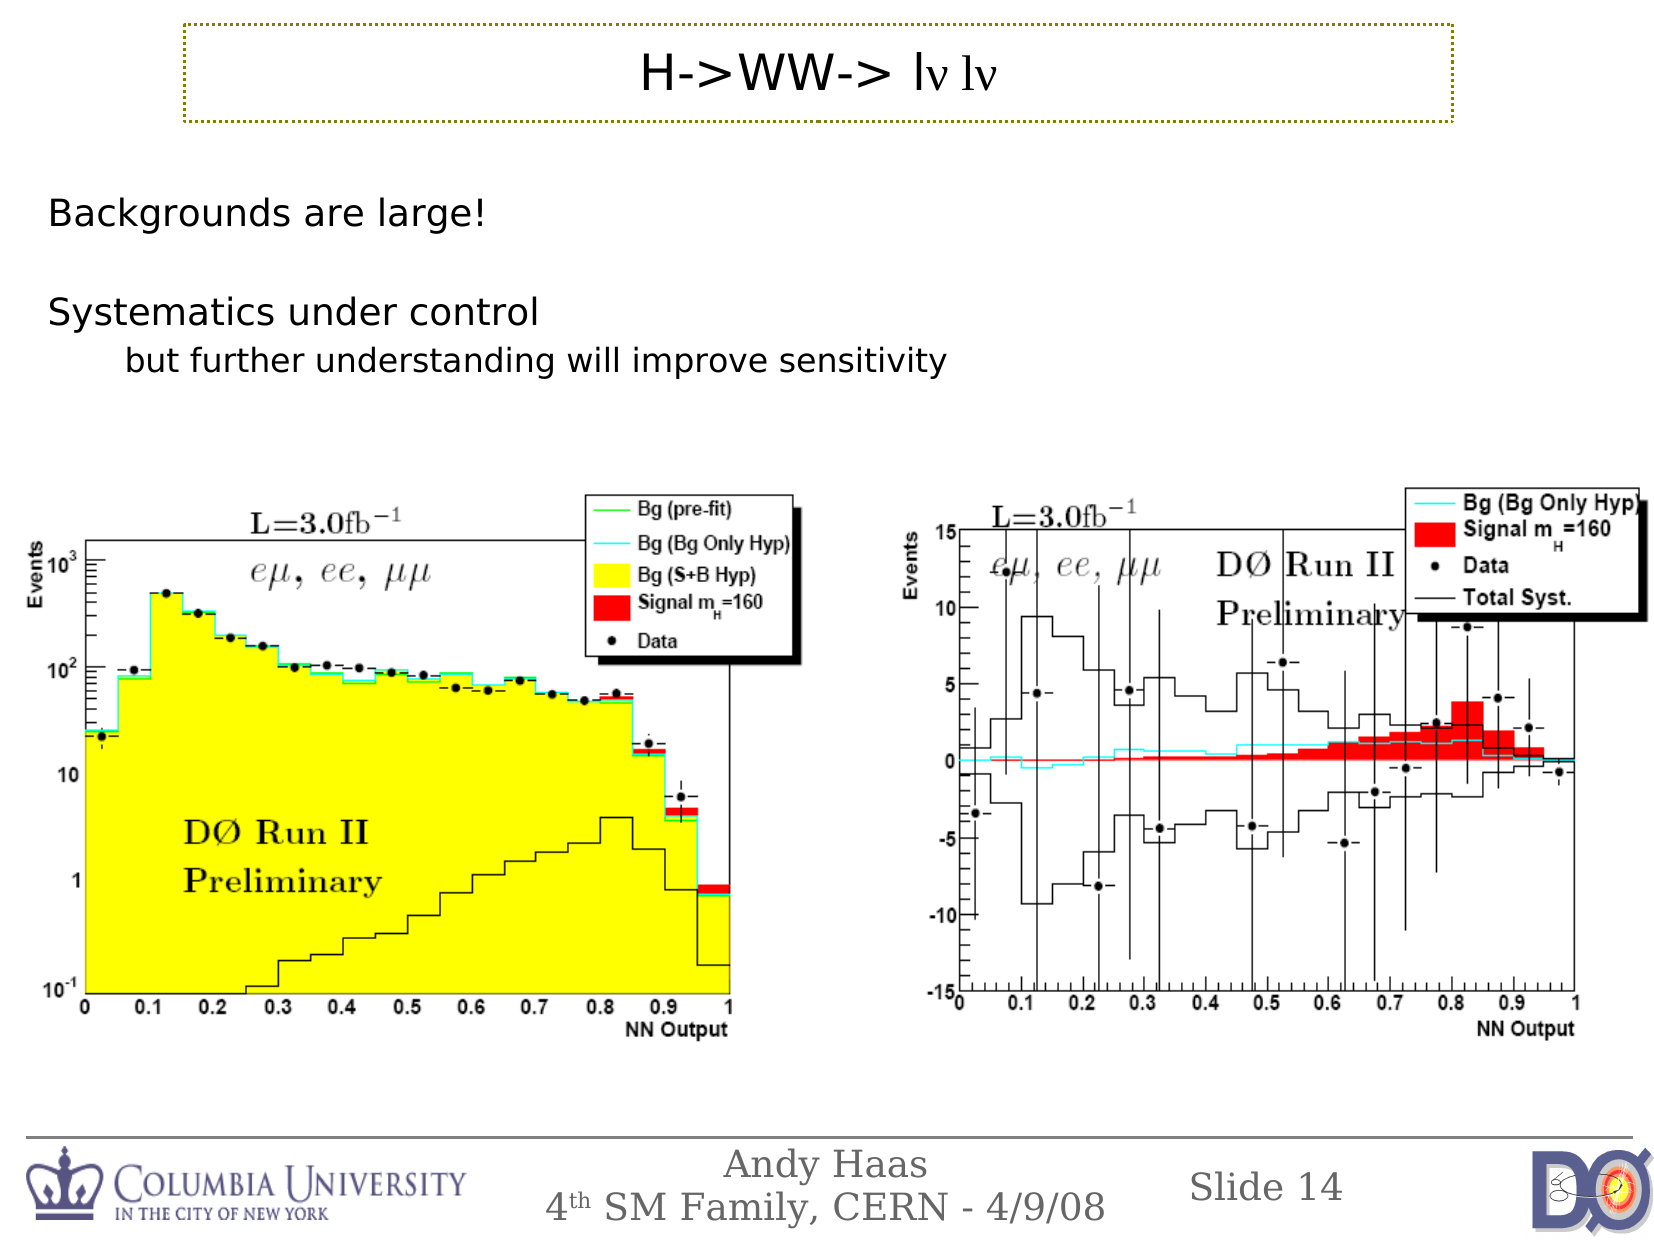

# H->WW-> lν lν
Backgrounds are large!
Systematics under control
but further understanding will improve sensitivity